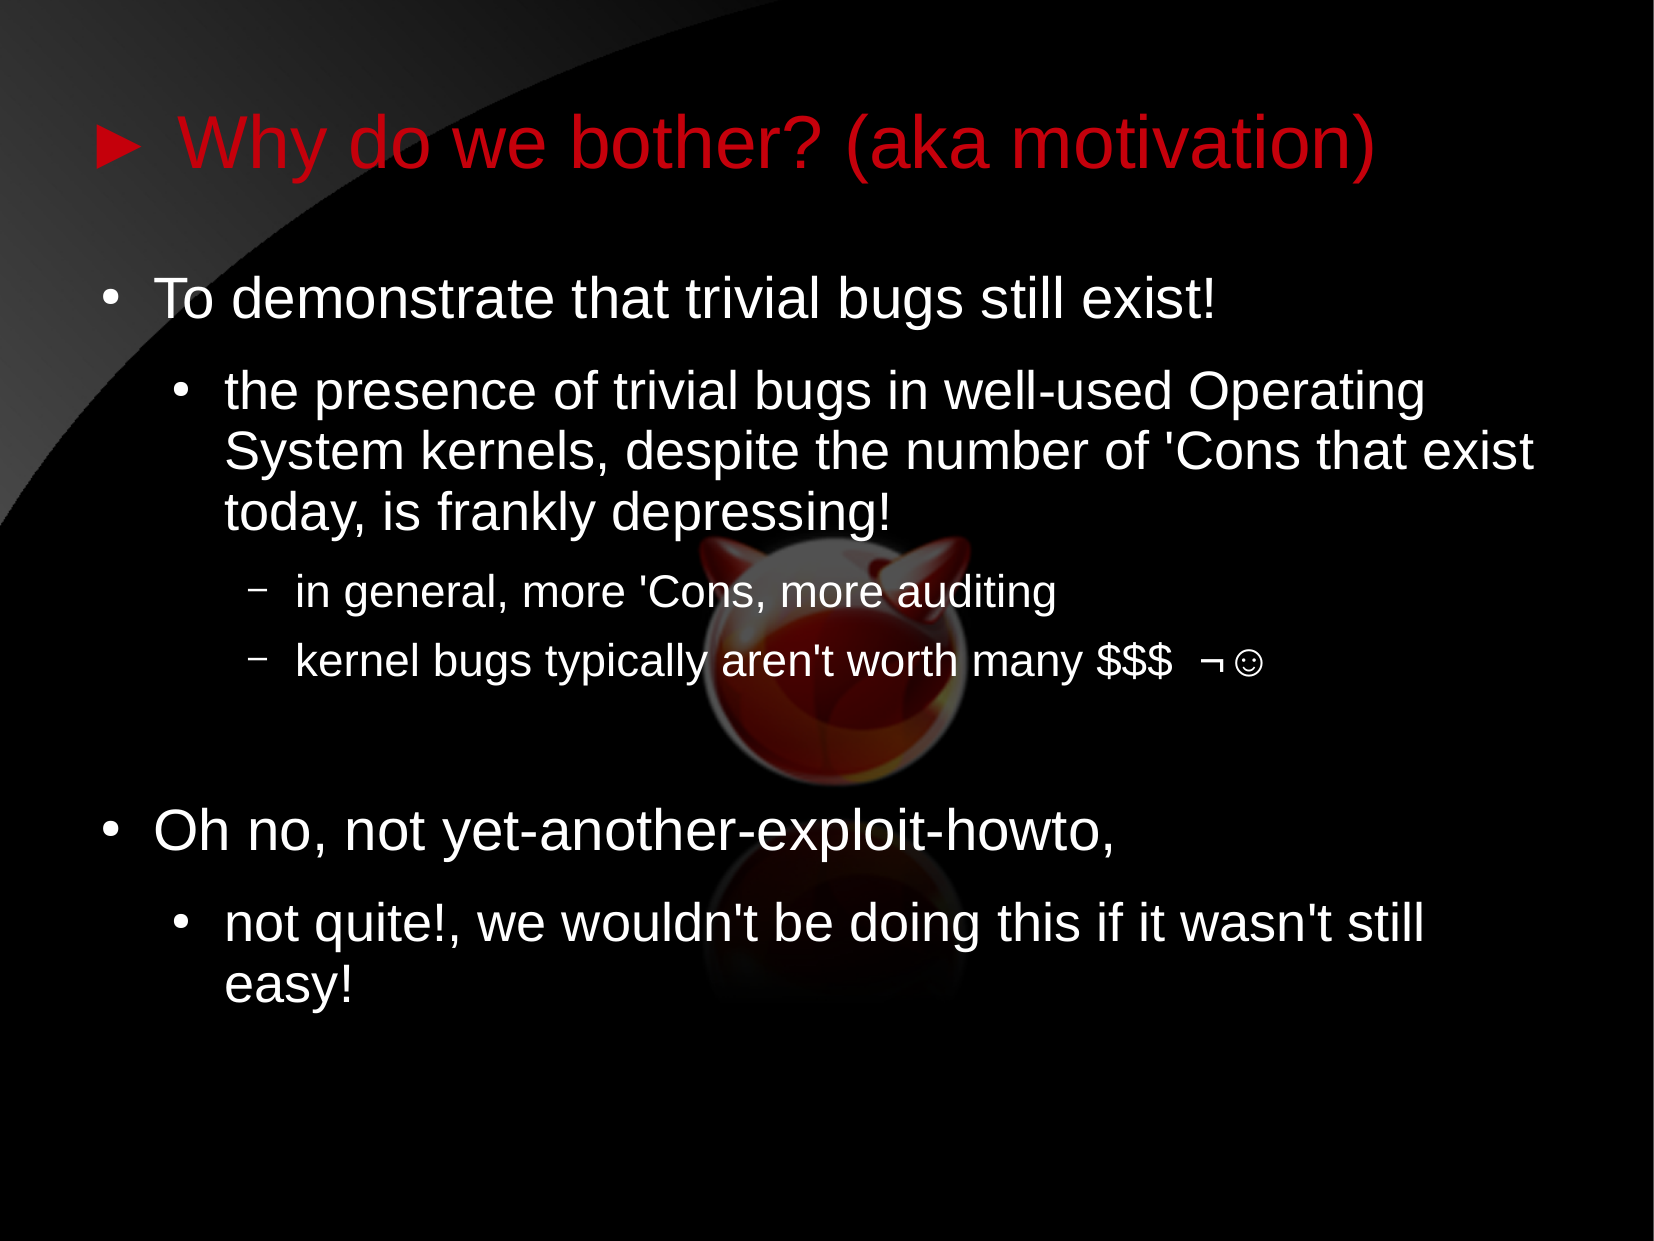

# ► Why do we bother? (aka motivation)
To demonstrate that trivial bugs still exist!
the presence of trivial bugs in well-used Operating System kernels, despite the number of 'Cons that exist today, is frankly depressing!
in general, more 'Cons, more auditing
kernel bugs typically aren't worth many $$$ ¬☺
Oh no, not yet-another-exploit-howto,
not quite!, we wouldn't be doing this if it wasn't still easy!